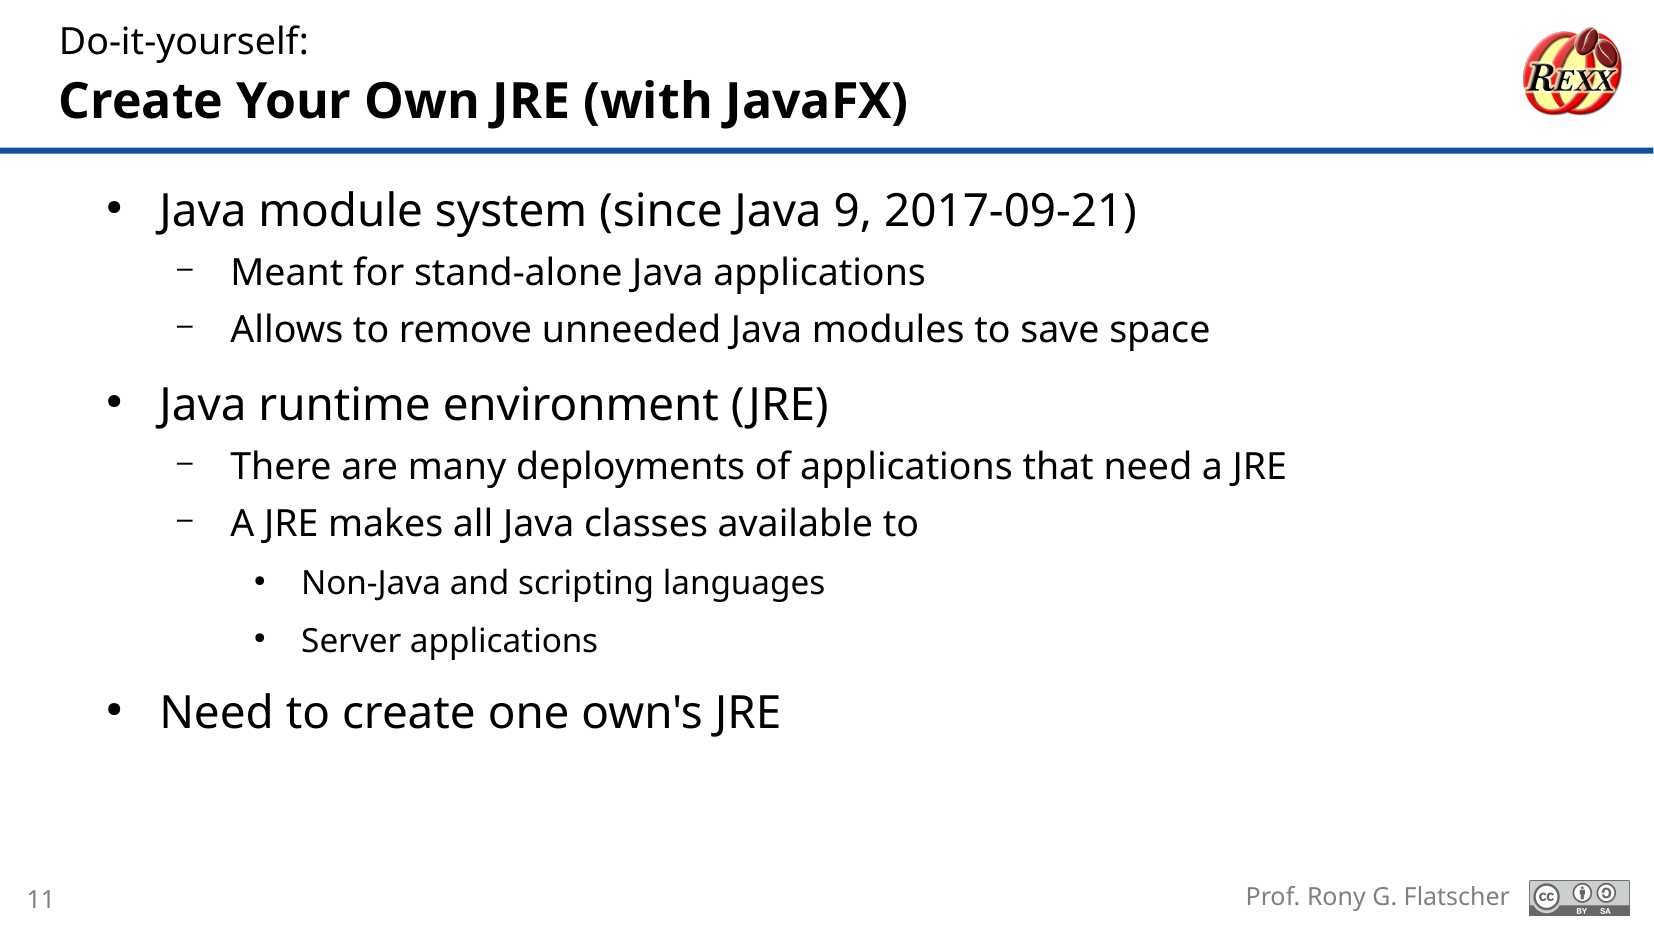

# Do-it-yourself: Create Your Own JRE (with JavaFX)
Java module system (since Java 9, 2017-09-21)
Meant for stand-alone Java applications
Allows to remove unneeded Java modules to save space
Java runtime environment (JRE)
There are many deployments of applications that need a JRE
A JRE makes all Java classes available to
Non-Java and scripting languages
Server applications
Need to create one own's JRE